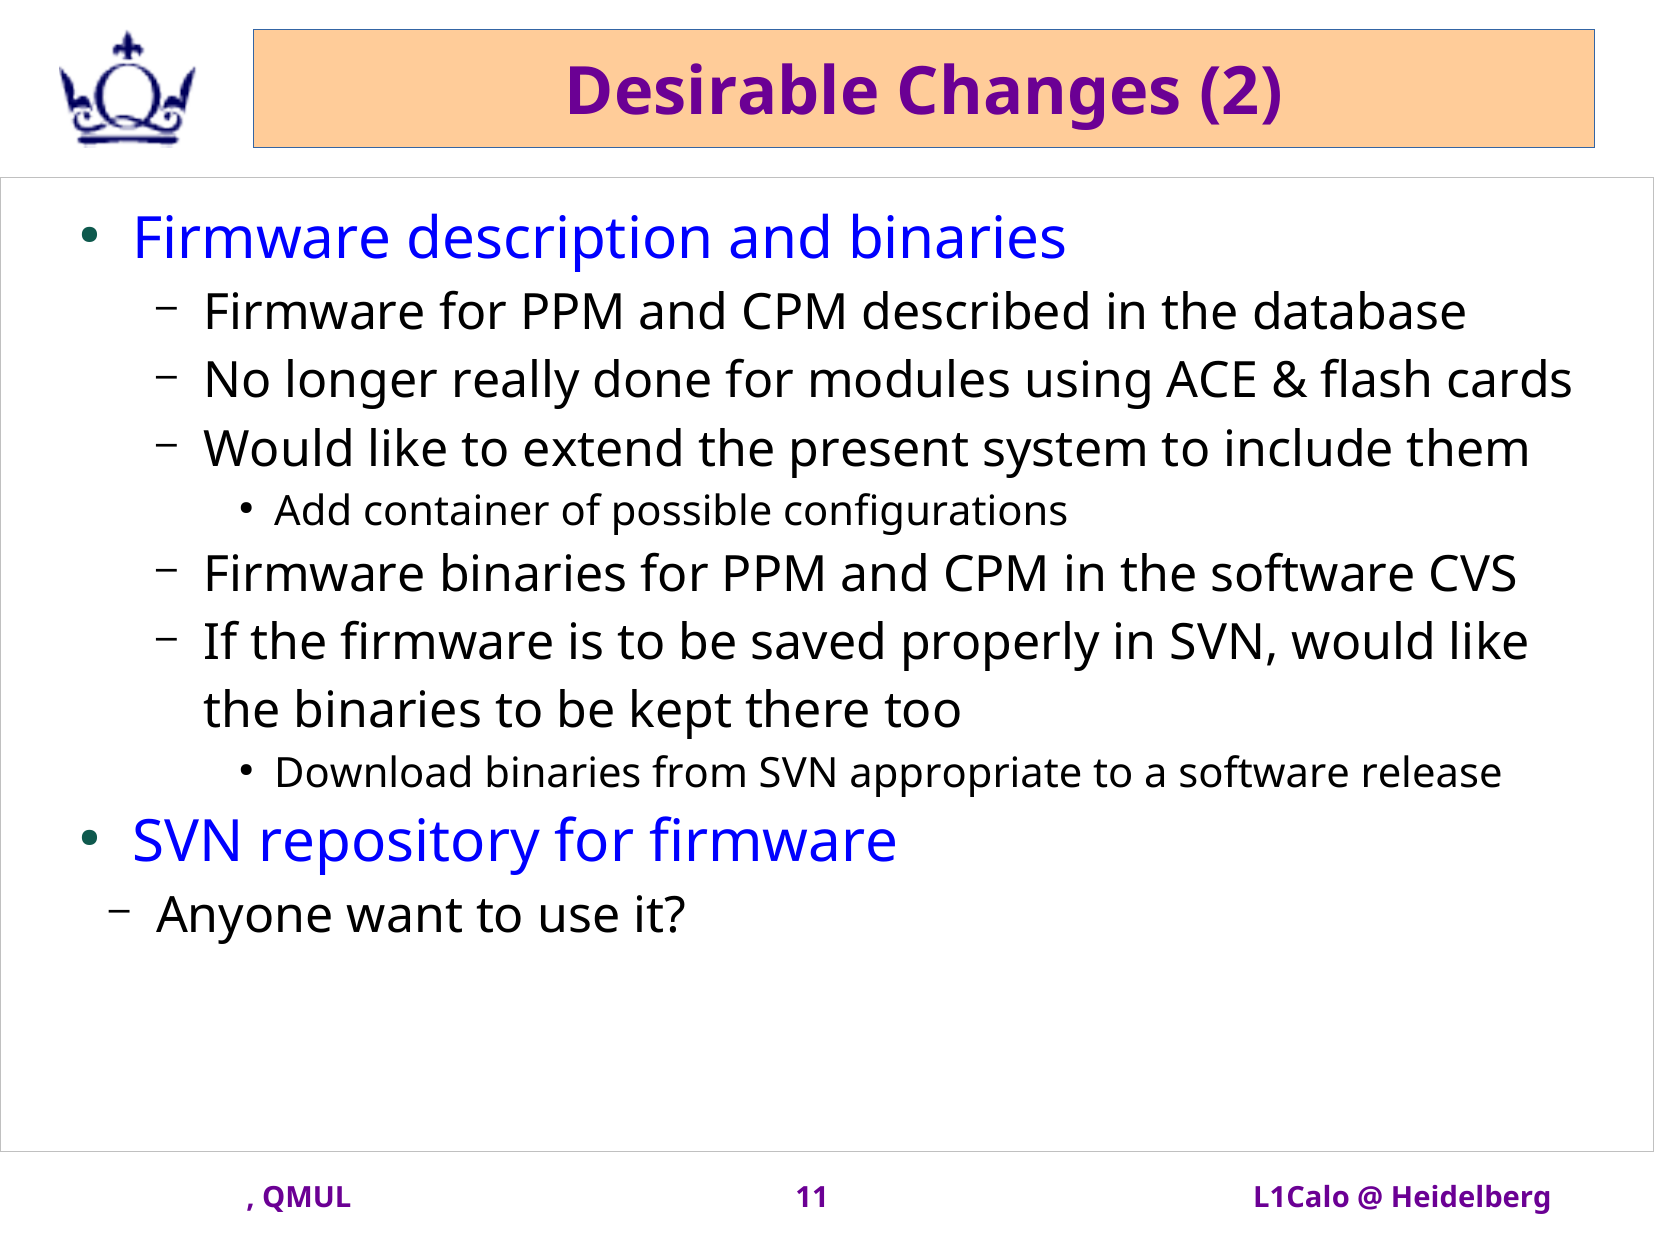

# Desirable Changes (2)
Firmware description and binaries
Firmware for PPM and CPM described in the database
No longer really done for modules using ACE & flash cards
Would like to extend the present system to include them
Add container of possible configurations
Firmware binaries for PPM and CPM in the software CVS
If the firmware is to be saved properly in SVN, would like the binaries to be kept there too
Download binaries from SVN appropriate to a software release
SVN repository for firmware
Anyone want to use it?